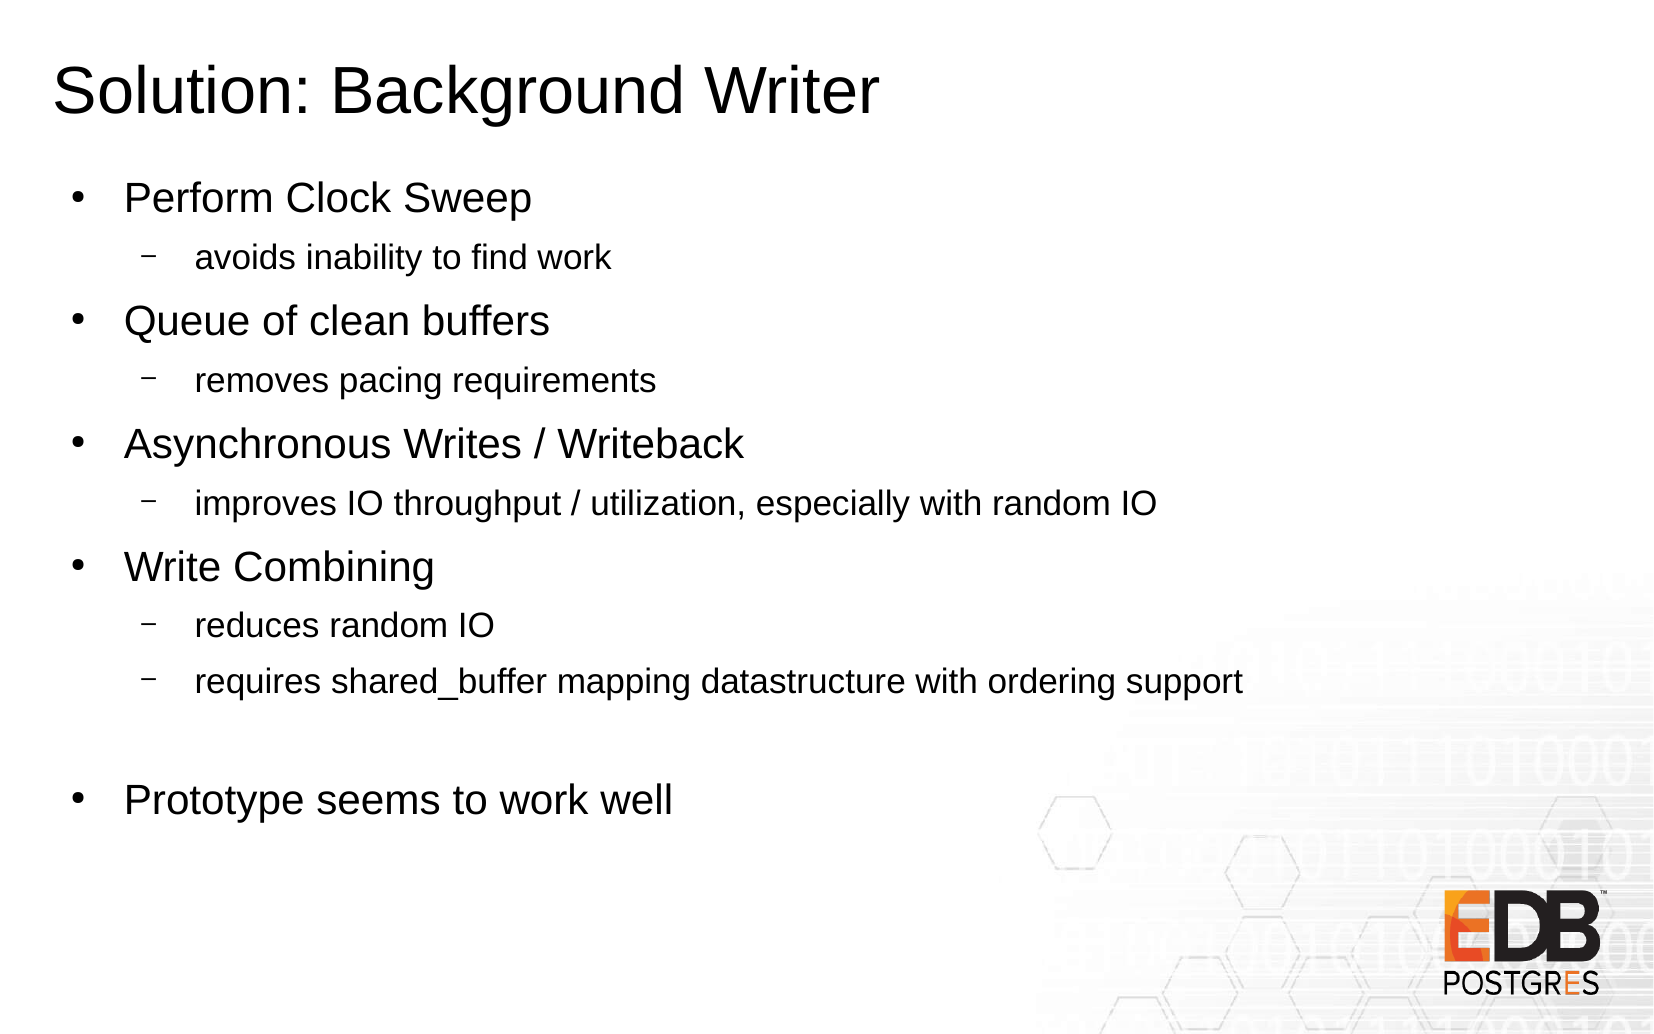

# Solution: Background Writer
Perform Clock Sweep
avoids inability to find work
Queue of clean buffers
removes pacing requirements
Asynchronous Writes / Writeback
improves IO throughput / utilization, especially with random IO
Write Combining
reduces random IO
requires shared_buffer mapping datastructure with ordering support
Prototype seems to work well